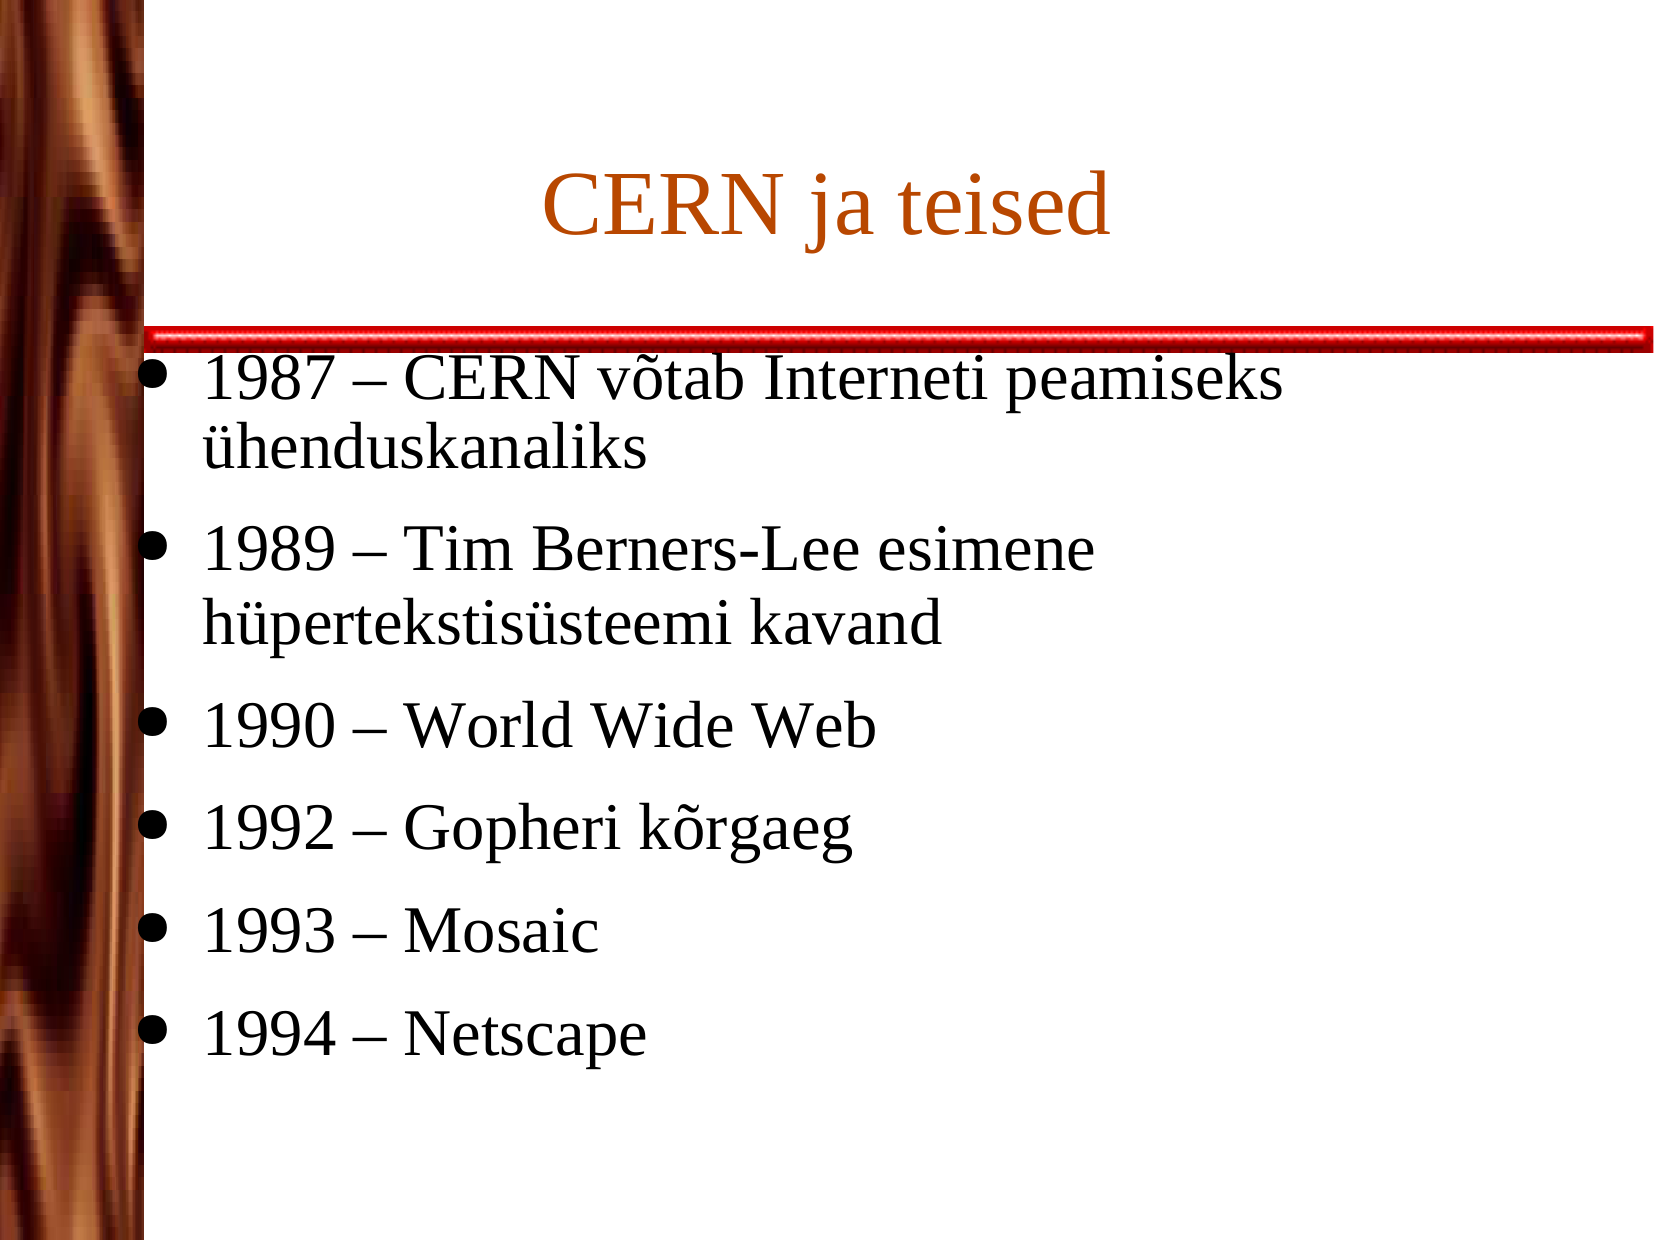

# CERN ja teised
1987 – CERN võtab Interneti peamiseks ühenduskanaliks
1989 – Tim Berners-Lee esimene hüpertekstisüsteemi kavand
1990 – World Wide Web
1992 – Gopheri kõrgaeg
1993 – Mosaic
1994 – Netscape